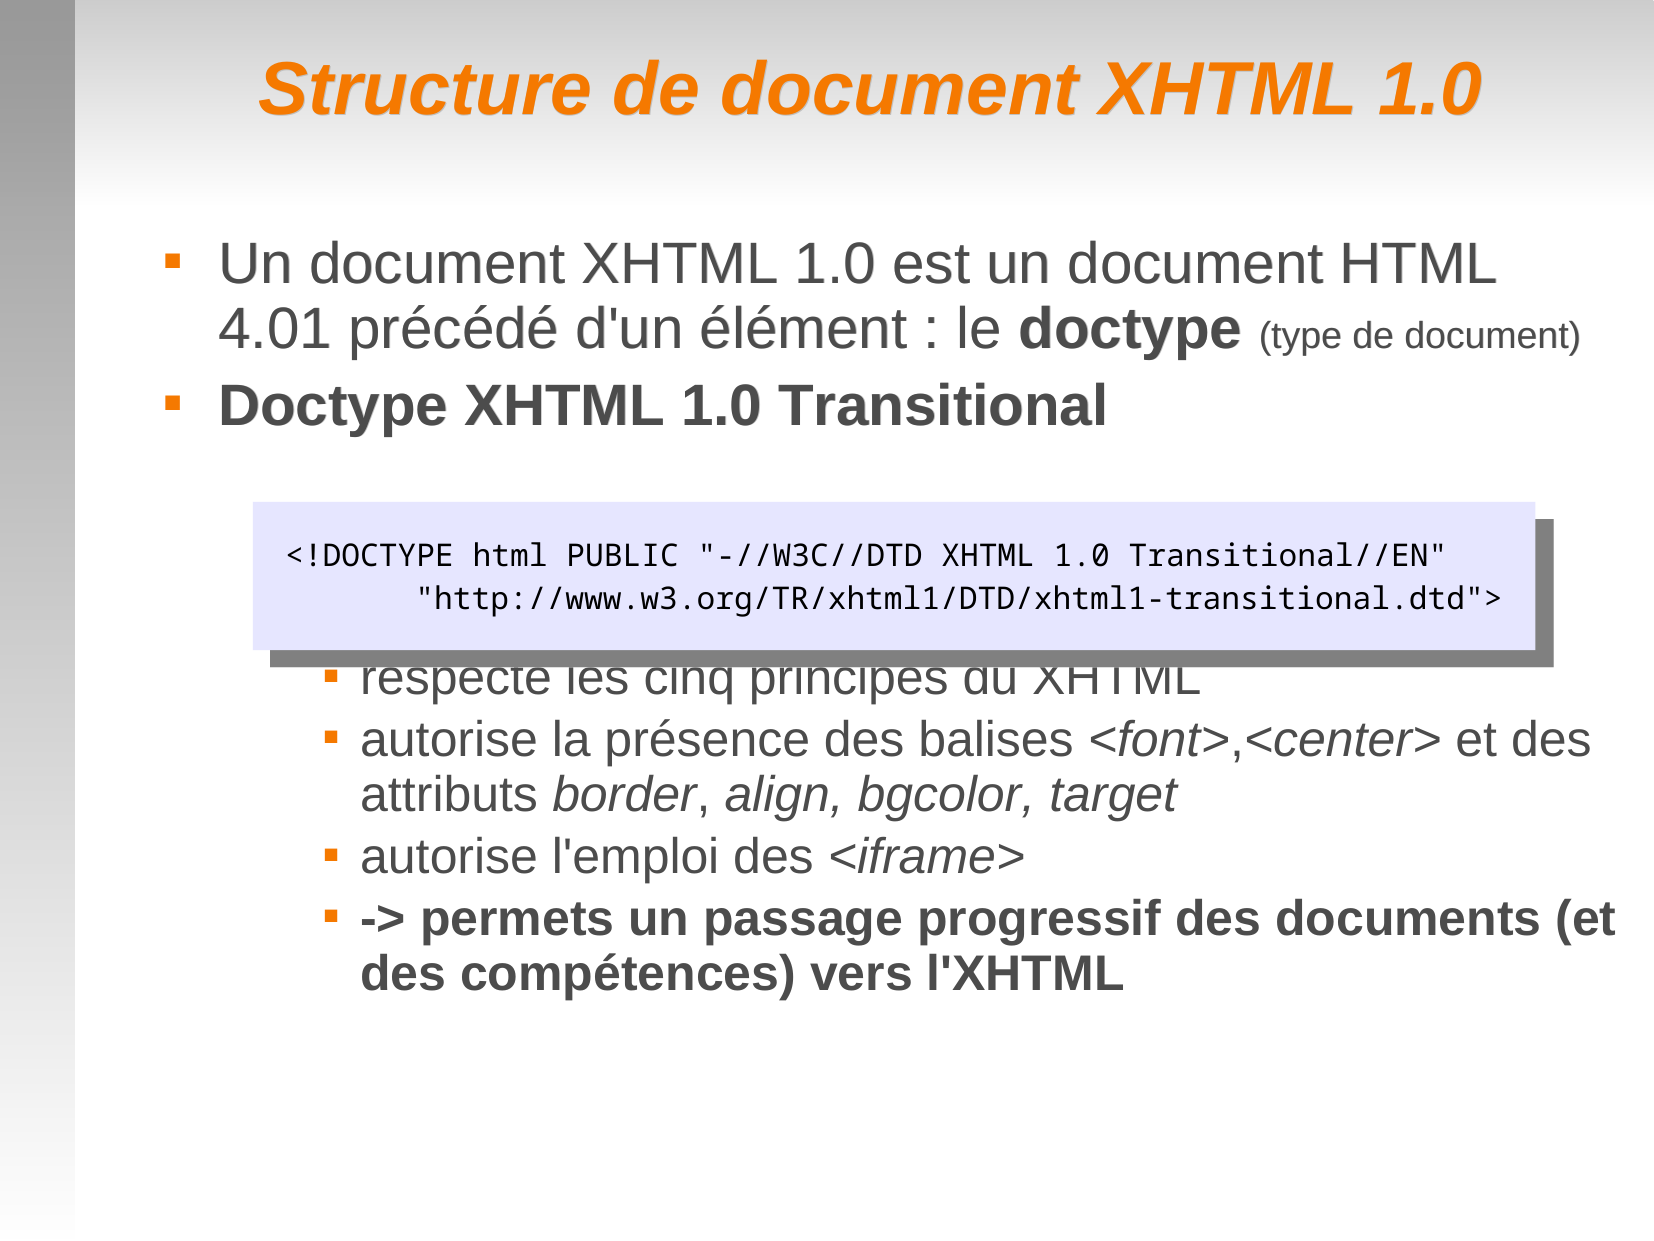

# Structure de document XHTML 1.0
Un document XHTML 1.0 est un document HTML 4.01 précédé d'un élément : le doctype (type de document)
Doctype XHTML 1.0 Transitional
respecte les cinq principes du XHTML
autorise la présence des balises <font>,<center> et des attributs border, align, bgcolor, target
autorise l'emploi des <iframe>
-> permets un passage progressif des documents (et des compétences) vers l'XHTML
<!DOCTYPE html PUBLIC "-//W3C//DTD XHTML 1.0 Transitional//EN"
	 "http://www.w3.org/TR/xhtml1/DTD/xhtml1-transitional.dtd">